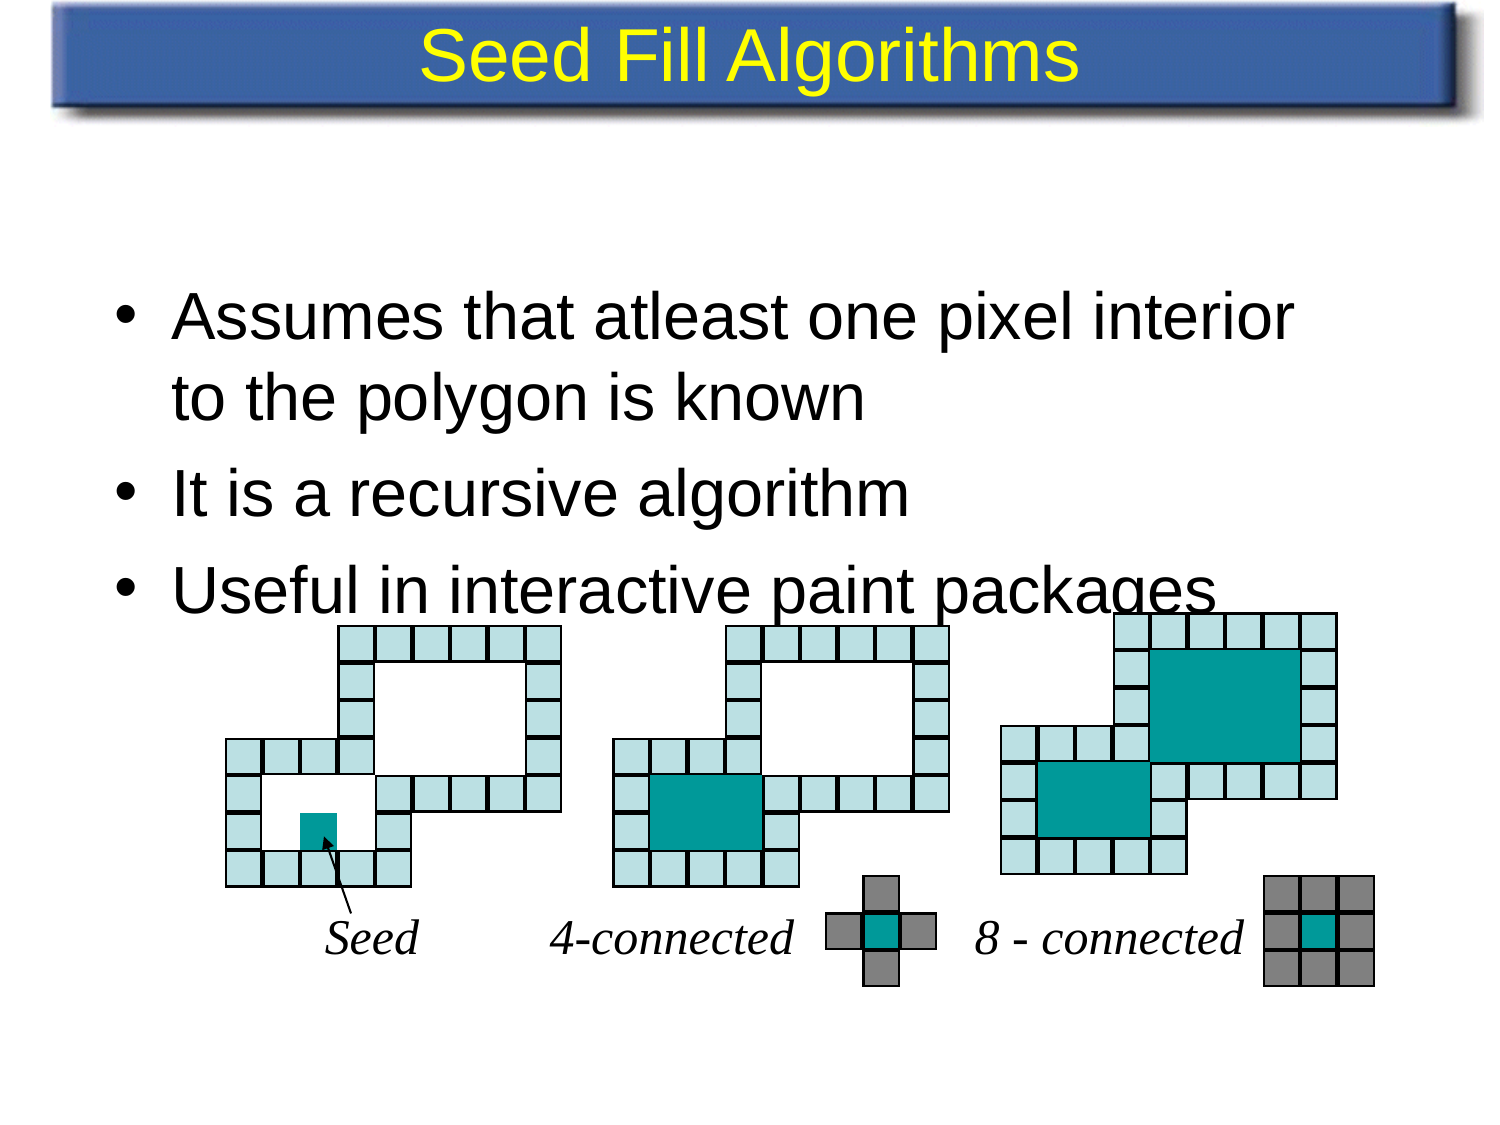

# Seed Fill Algorithms
Assumes that atleast one pixel interior to the polygon is known
It is a recursive algorithm
Useful in interactive paint packages
Seed
4-connected
8 - connected